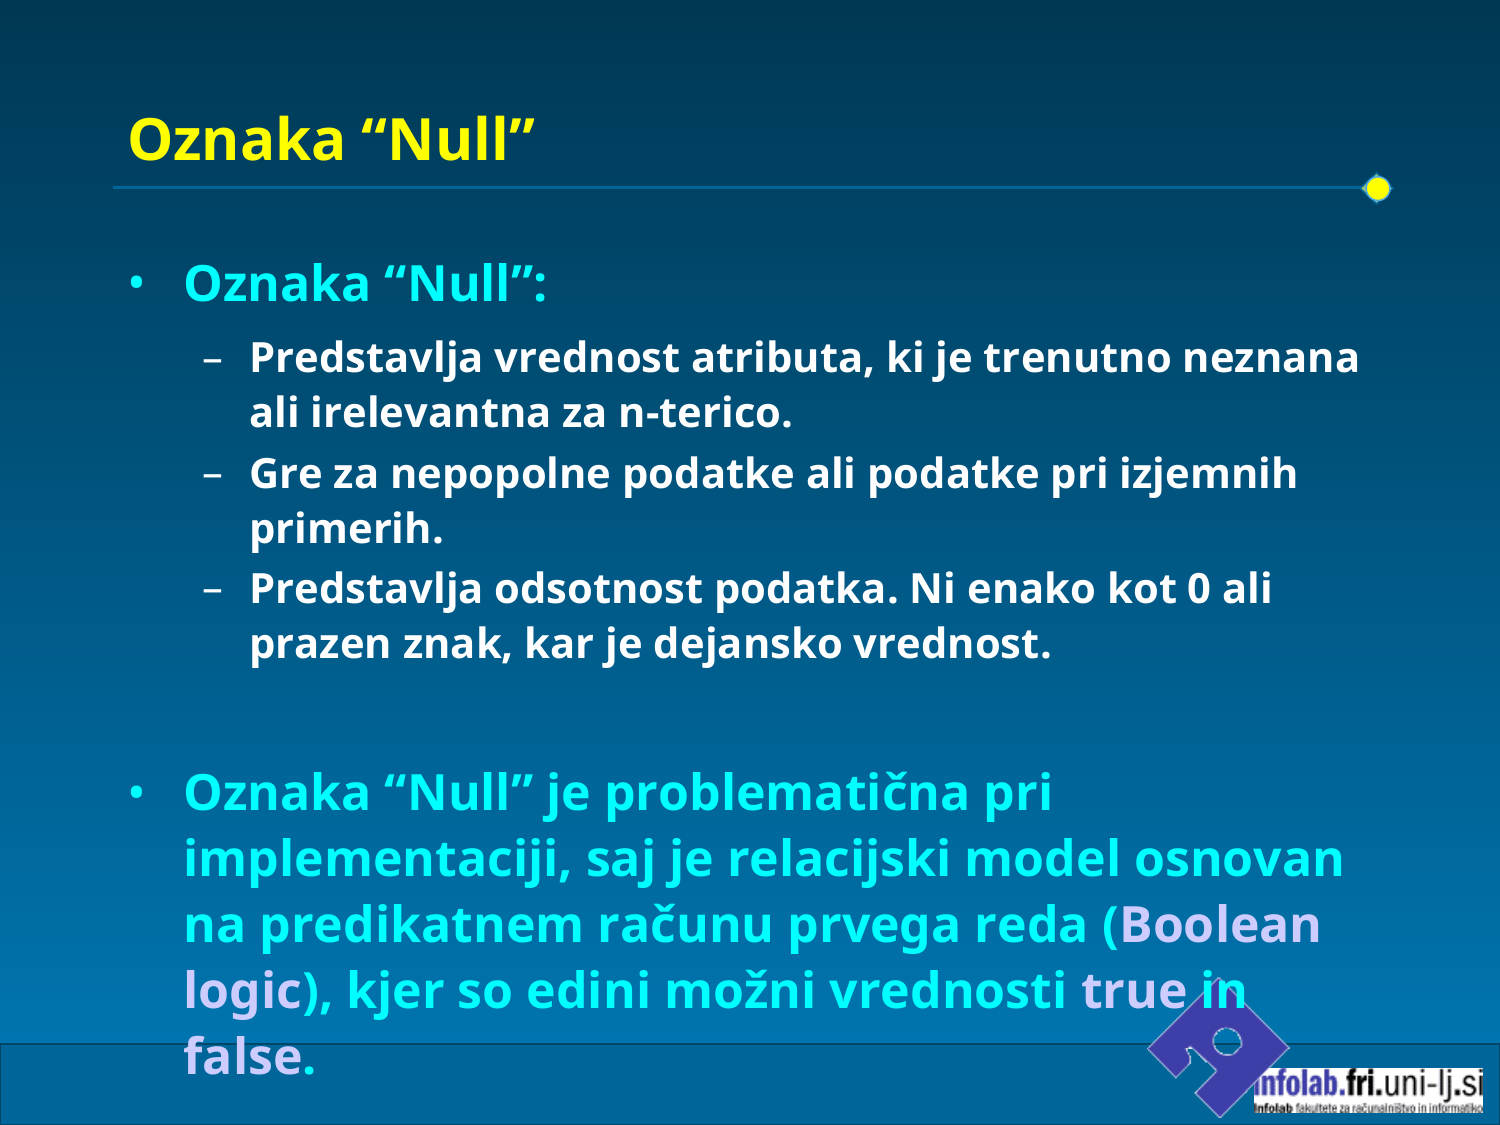

# Oznaka “Null”
Oznaka “Null”:
Predstavlja vrednost atributa, ki je trenutno neznana ali irelevantna za n-terico.
Gre za nepopolne podatke ali podatke pri izjemnih primerih.
Predstavlja odsotnost podatka. Ni enako kot 0 ali prazen znak, kar je dejansko vrednost.
Oznaka “Null” je problematična pri implementaciji, saj je relacijski model osnovan na predikatnem računu prvega reda (Boolean logic), kjer so edini možni vrednosti true in false.